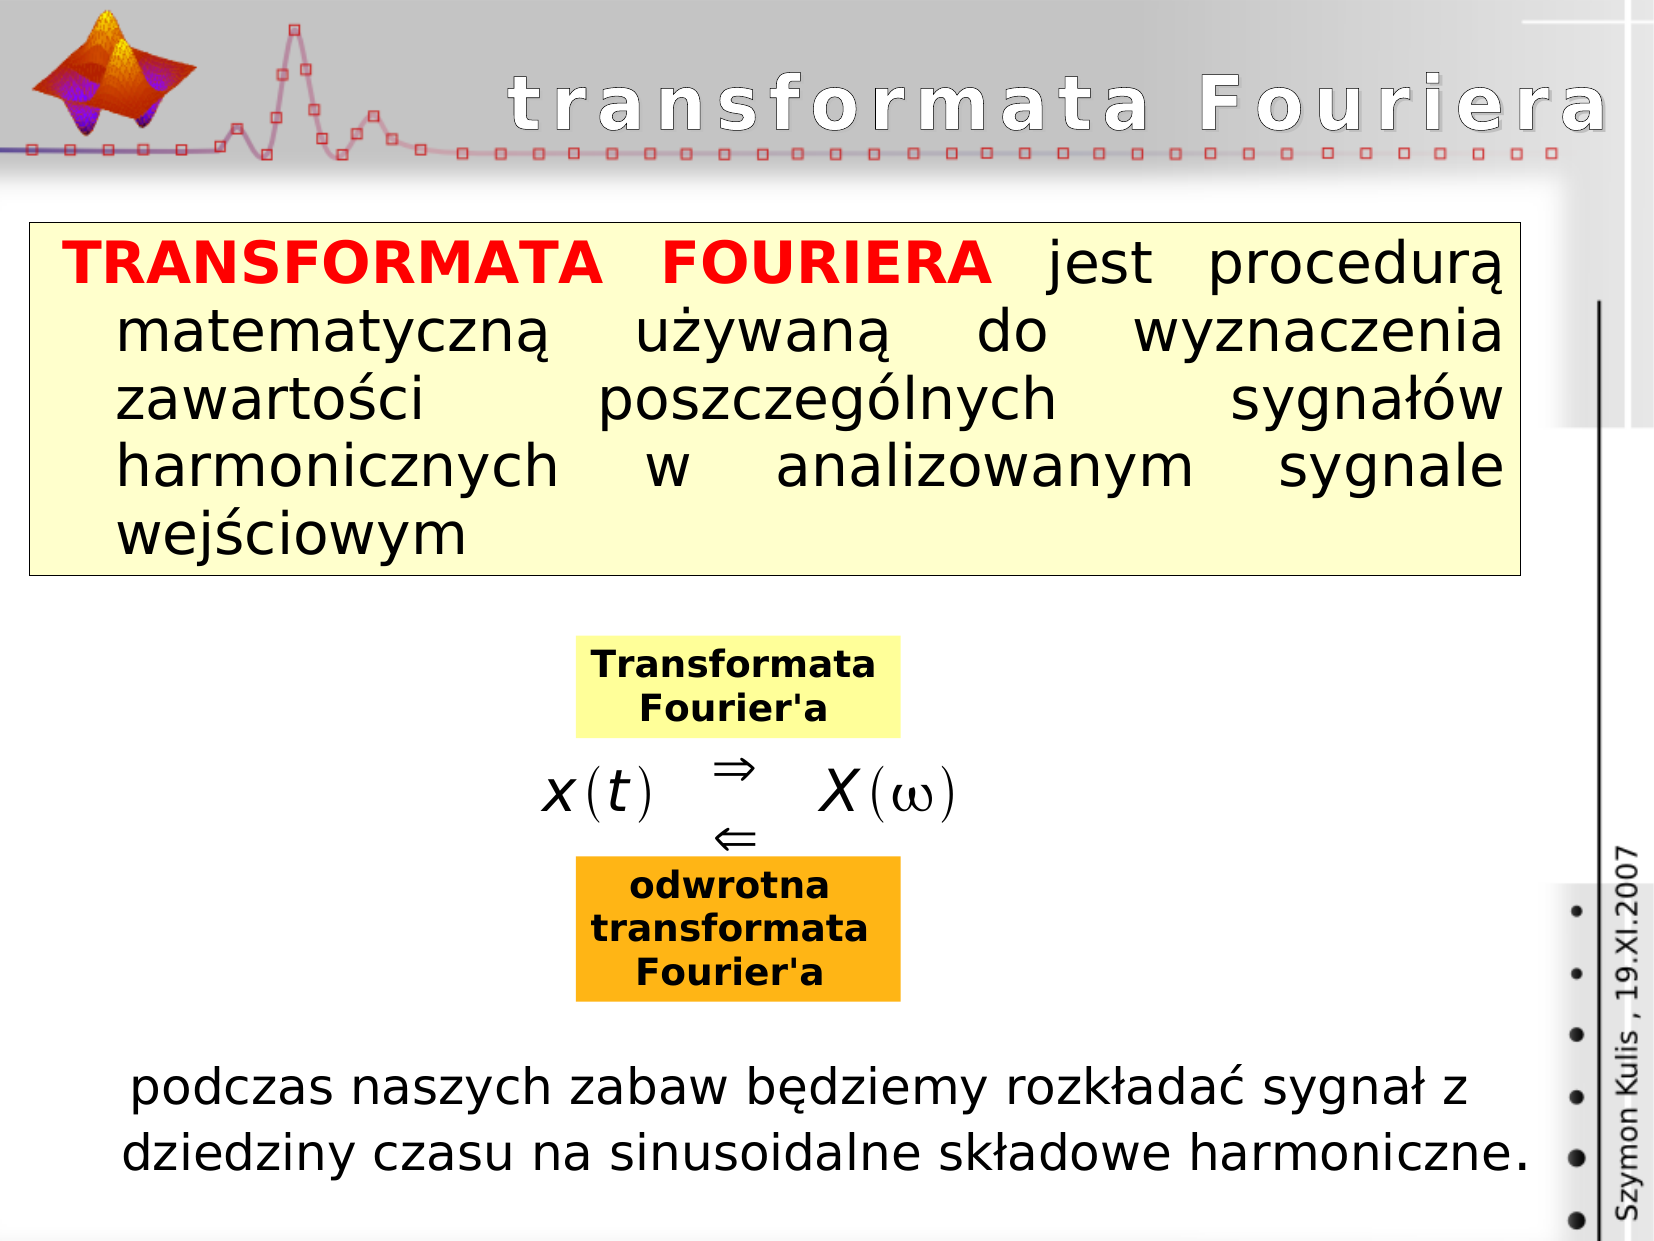

# transformata Fouriera
TRANSFORMATA FOURIERA jest procedurą matematyczną używaną do wyznaczenia zawartości poszczególnych sygnałów harmonicznych w analizowanym sygnale wejściowym
Transformata Fourier'a
odwrotna transformata Fourier'a
podczas naszych zabaw będziemy rozkładać sygnał z dziedziny czasu na sinusoidalne składowe harmoniczne.